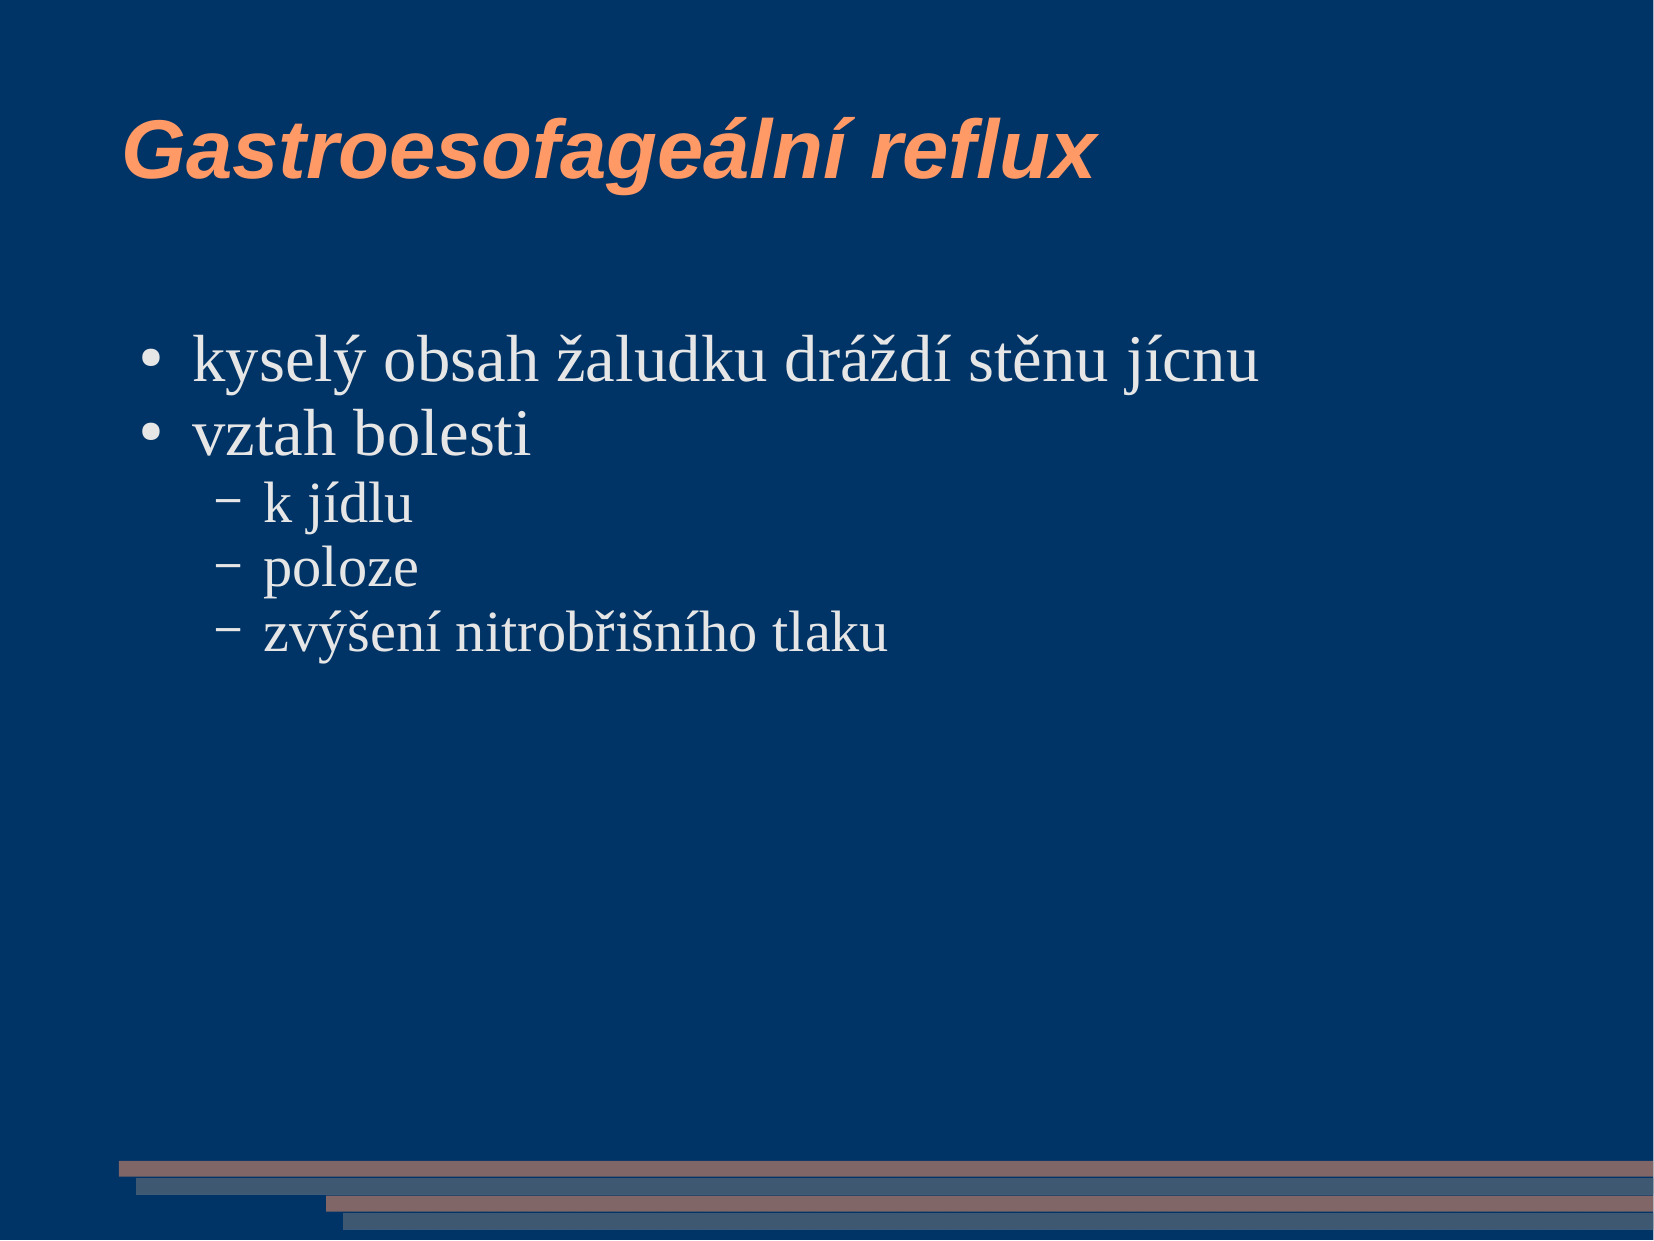

# Gastroesofageální reflux
kyselý obsah žaludku dráždí stěnu jícnu
vztah bolesti
k jídlu
poloze
zvýšení nitrobřišního tlaku